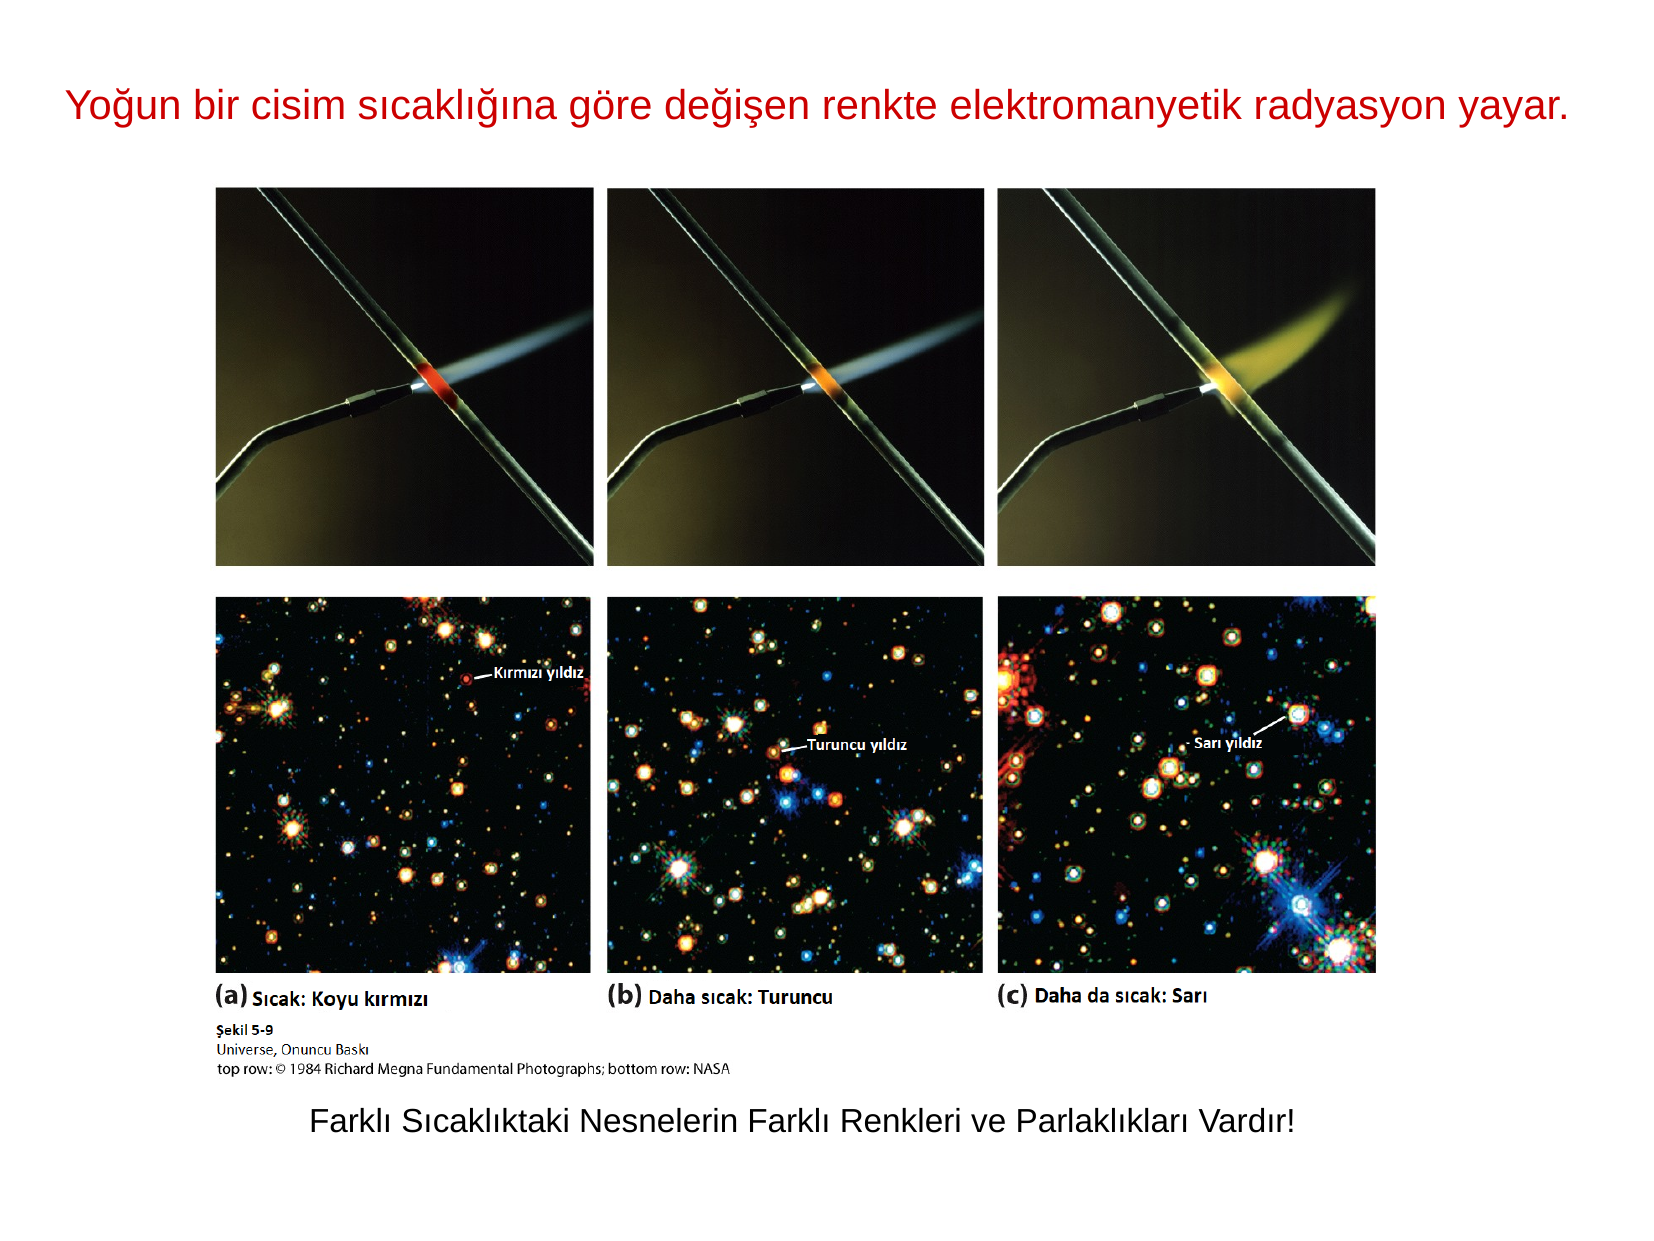

Yoğun bir cisim sıcaklığına göre değişen renkte elektromanyetik radyasyon yayar.
Farklı Sıcaklıktaki Nesnelerin Farklı Renkleri ve Parlaklıkları Vardır!